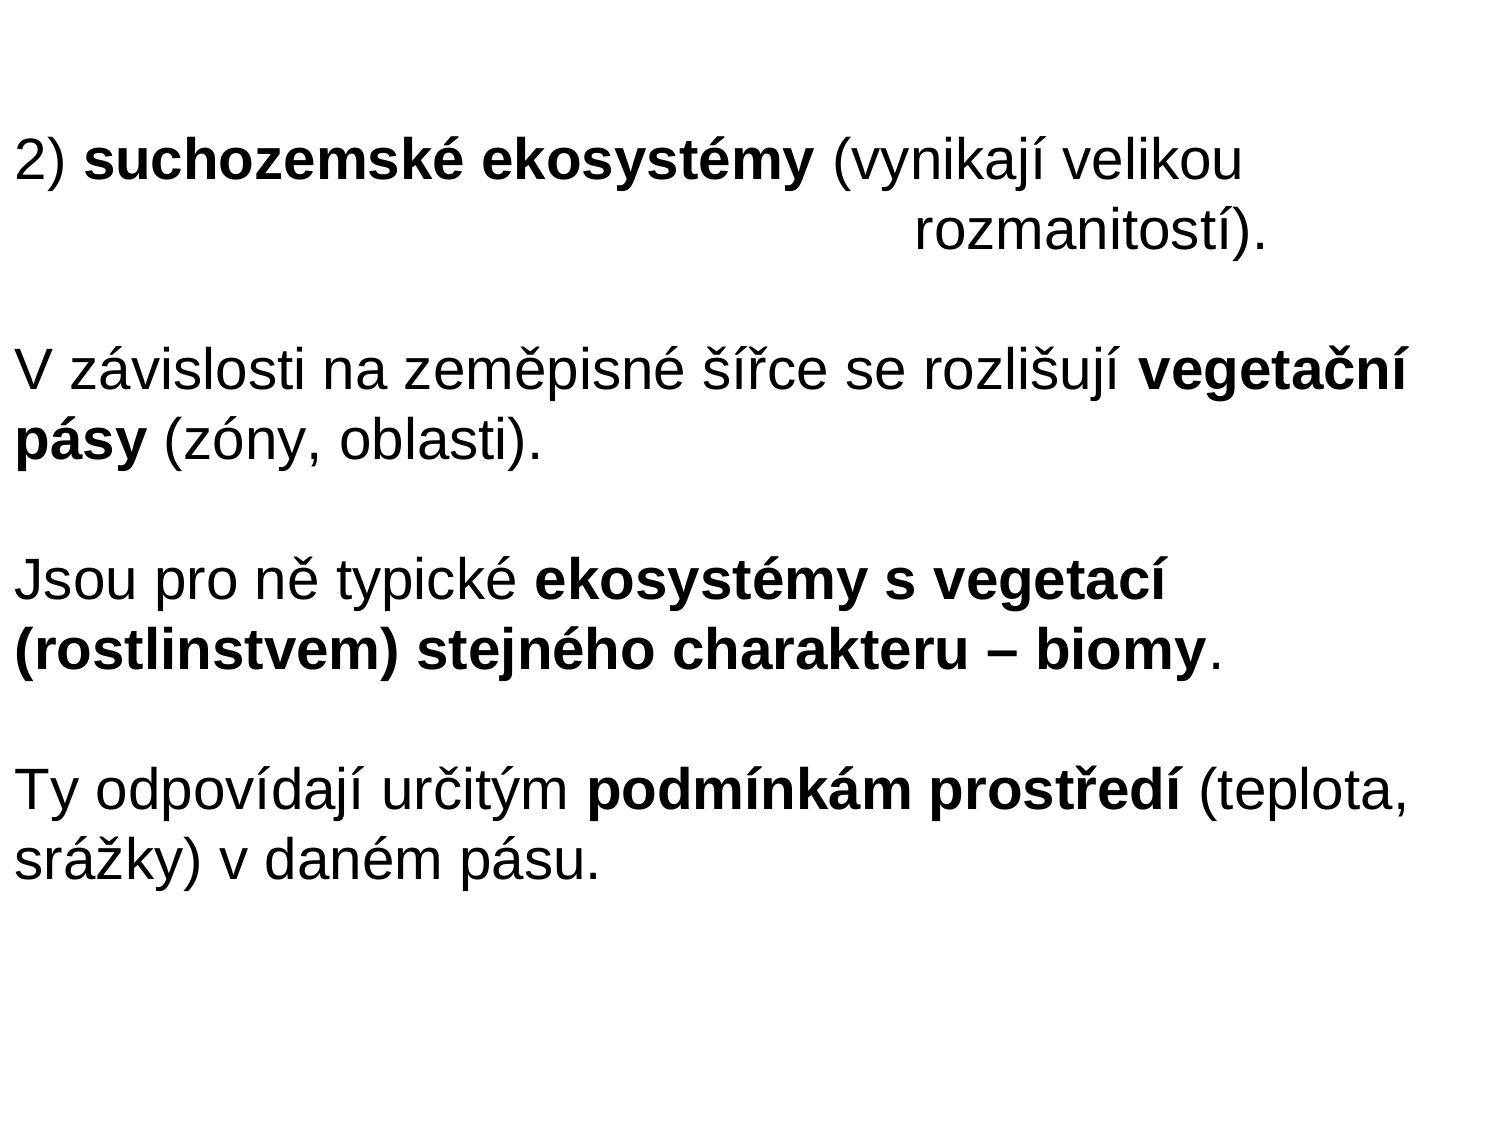

2) suchozemské ekosystémy (vynikají velikou 							rozmanitostí).
V závislosti na zeměpisné šířce se rozlišují vegetační pásy (zóny, oblasti).
Jsou pro ně typické ekosystémy s vegetací (rostlinstvem) stejného charakteru – biomy.
Ty odpovídají určitým podmínkám prostředí (teplota, srážky) v daném pásu.